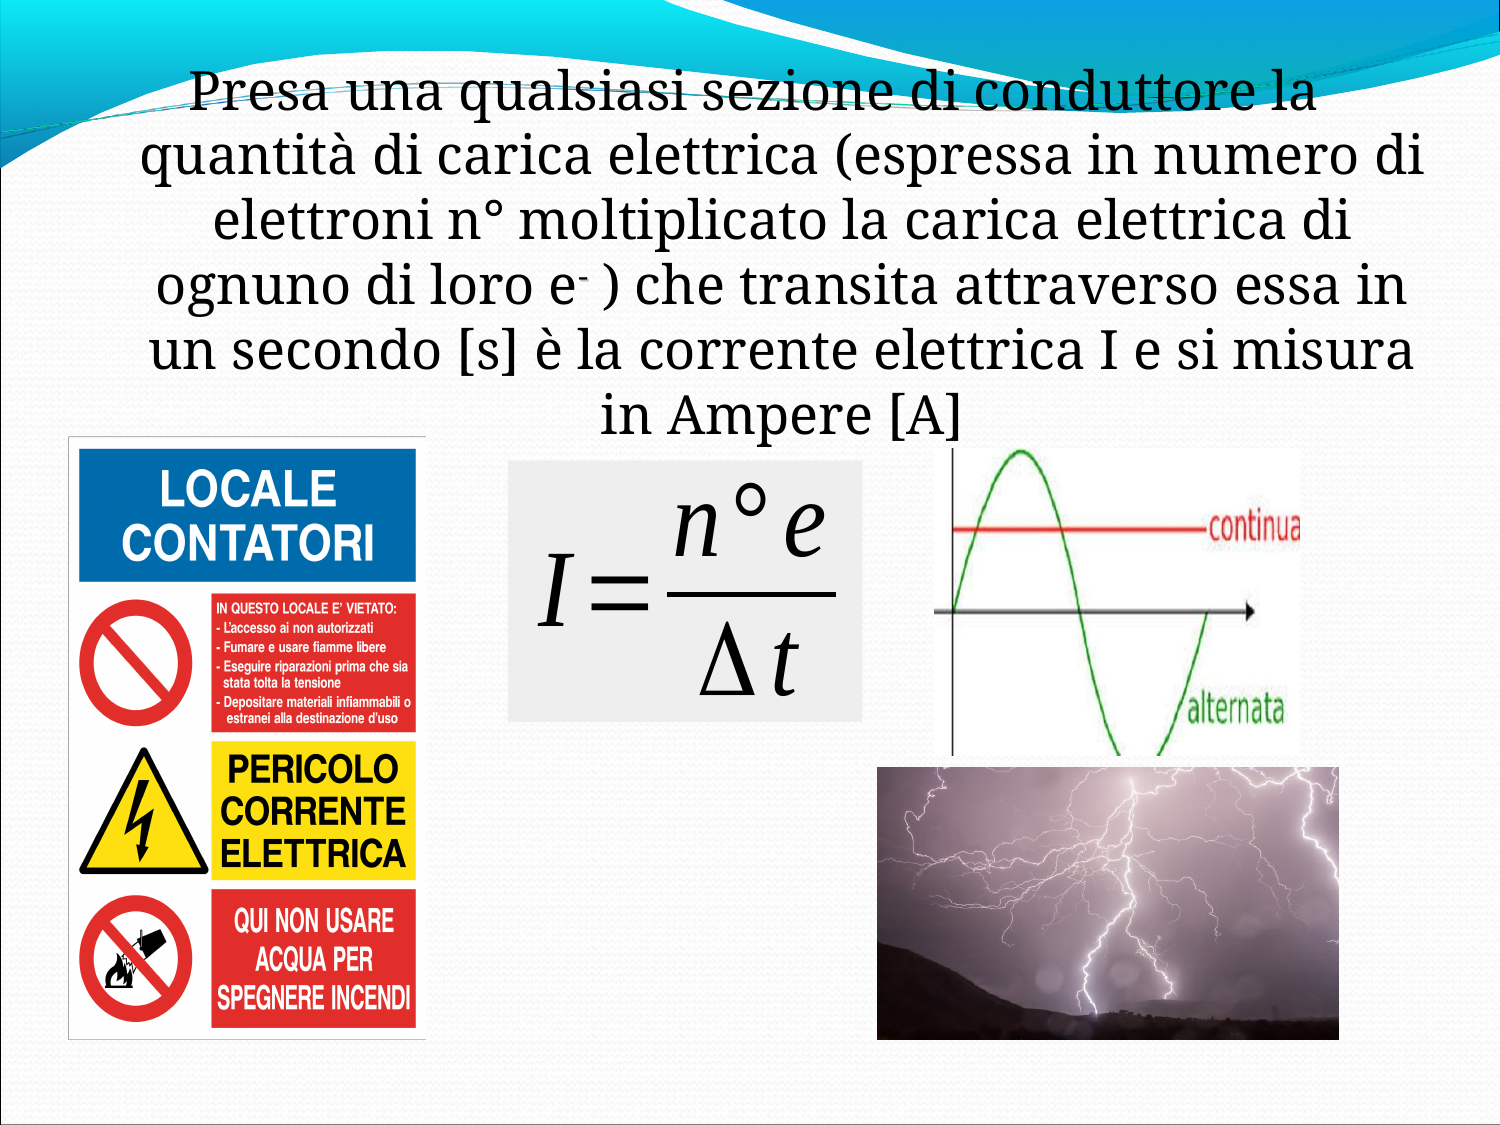

# Presa una qualsiasi sezione di conduttore la quantità di carica elettrica (espressa in numero di elettroni n° moltiplicato la carica elettrica di ognuno di loro e- ) che transita attraverso essa in un secondo [s] è la corrente elettrica I e si misura in Ampere [A]